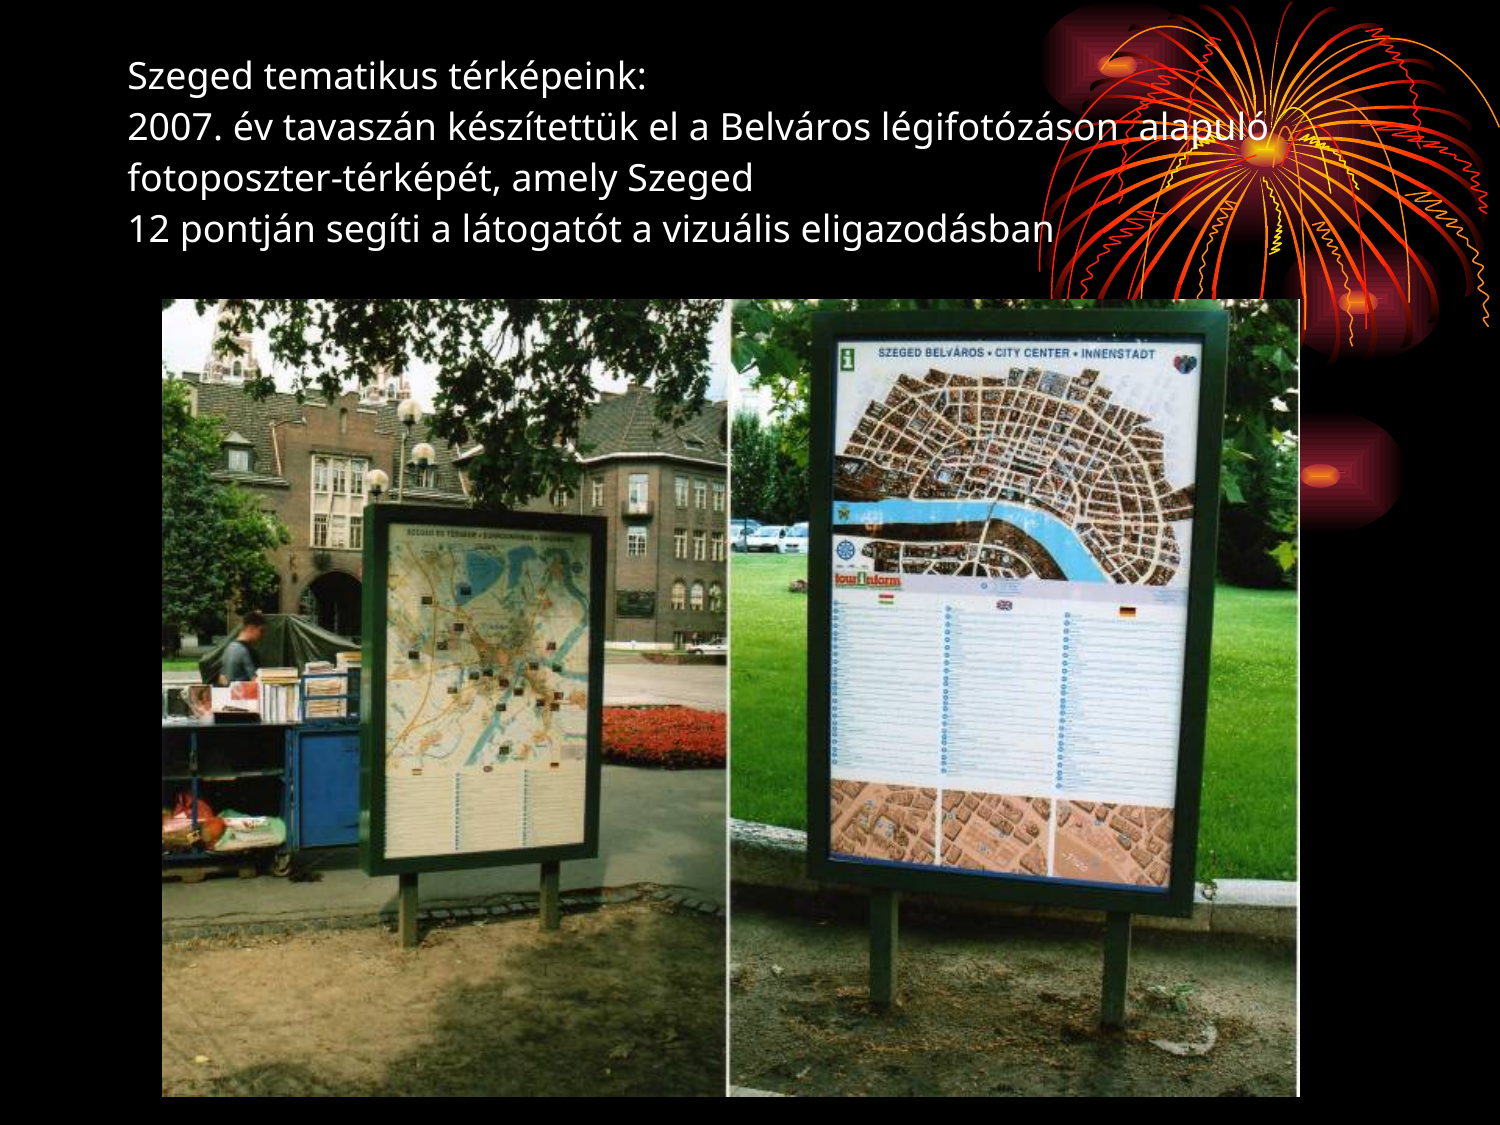

# Szeged tematikus térképeink: 2007. év tavaszán készítettük el a Belváros légifotózáson alapuló fotoposzter-térképét, amely Szeged 12 pontján segíti a látogatót a vizuális eligazodásban